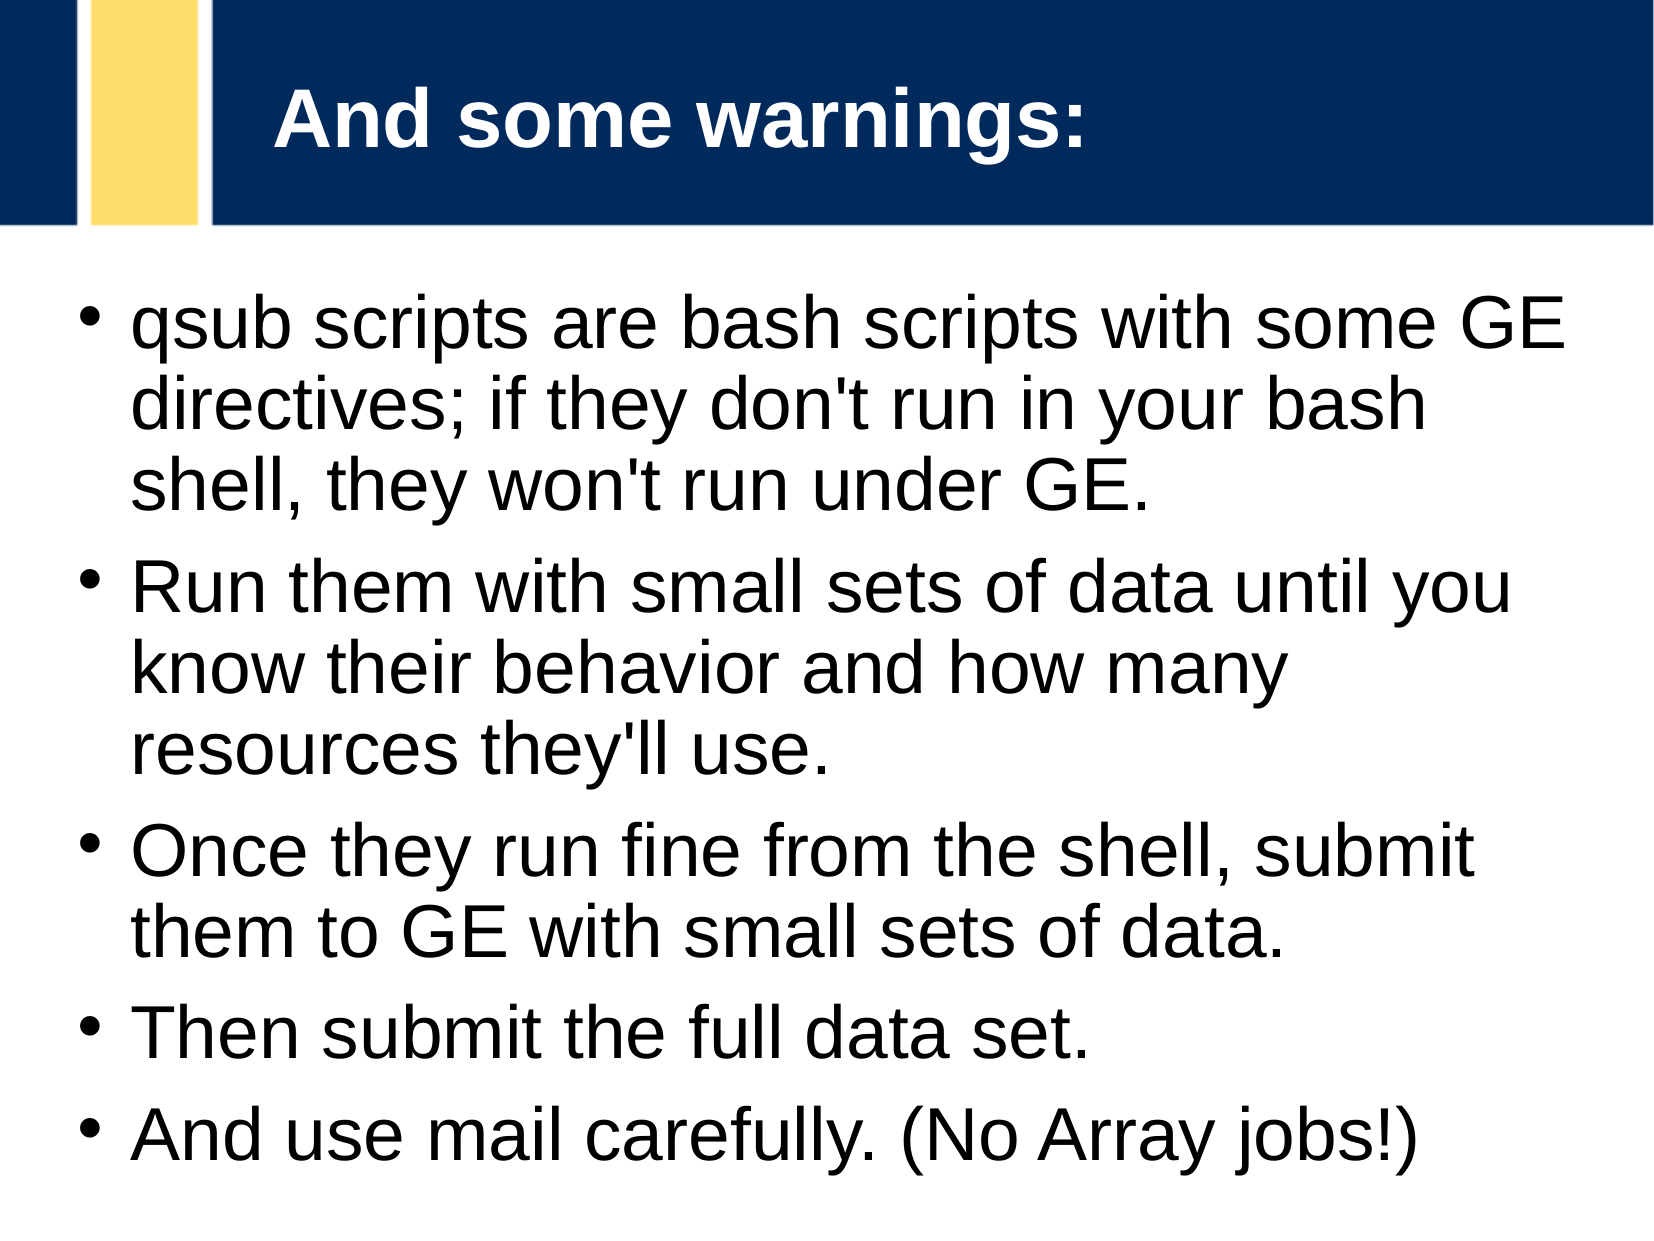

# And some warnings:
qsub scripts are bash scripts with some GE directives; if they don't run in your bash shell, they won't run under GE.
Run them with small sets of data until you know their behavior and how many resources they'll use.
Once they run fine from the shell, submit them to GE with small sets of data.
Then submit the full data set.
And use mail carefully. (No Array jobs!)